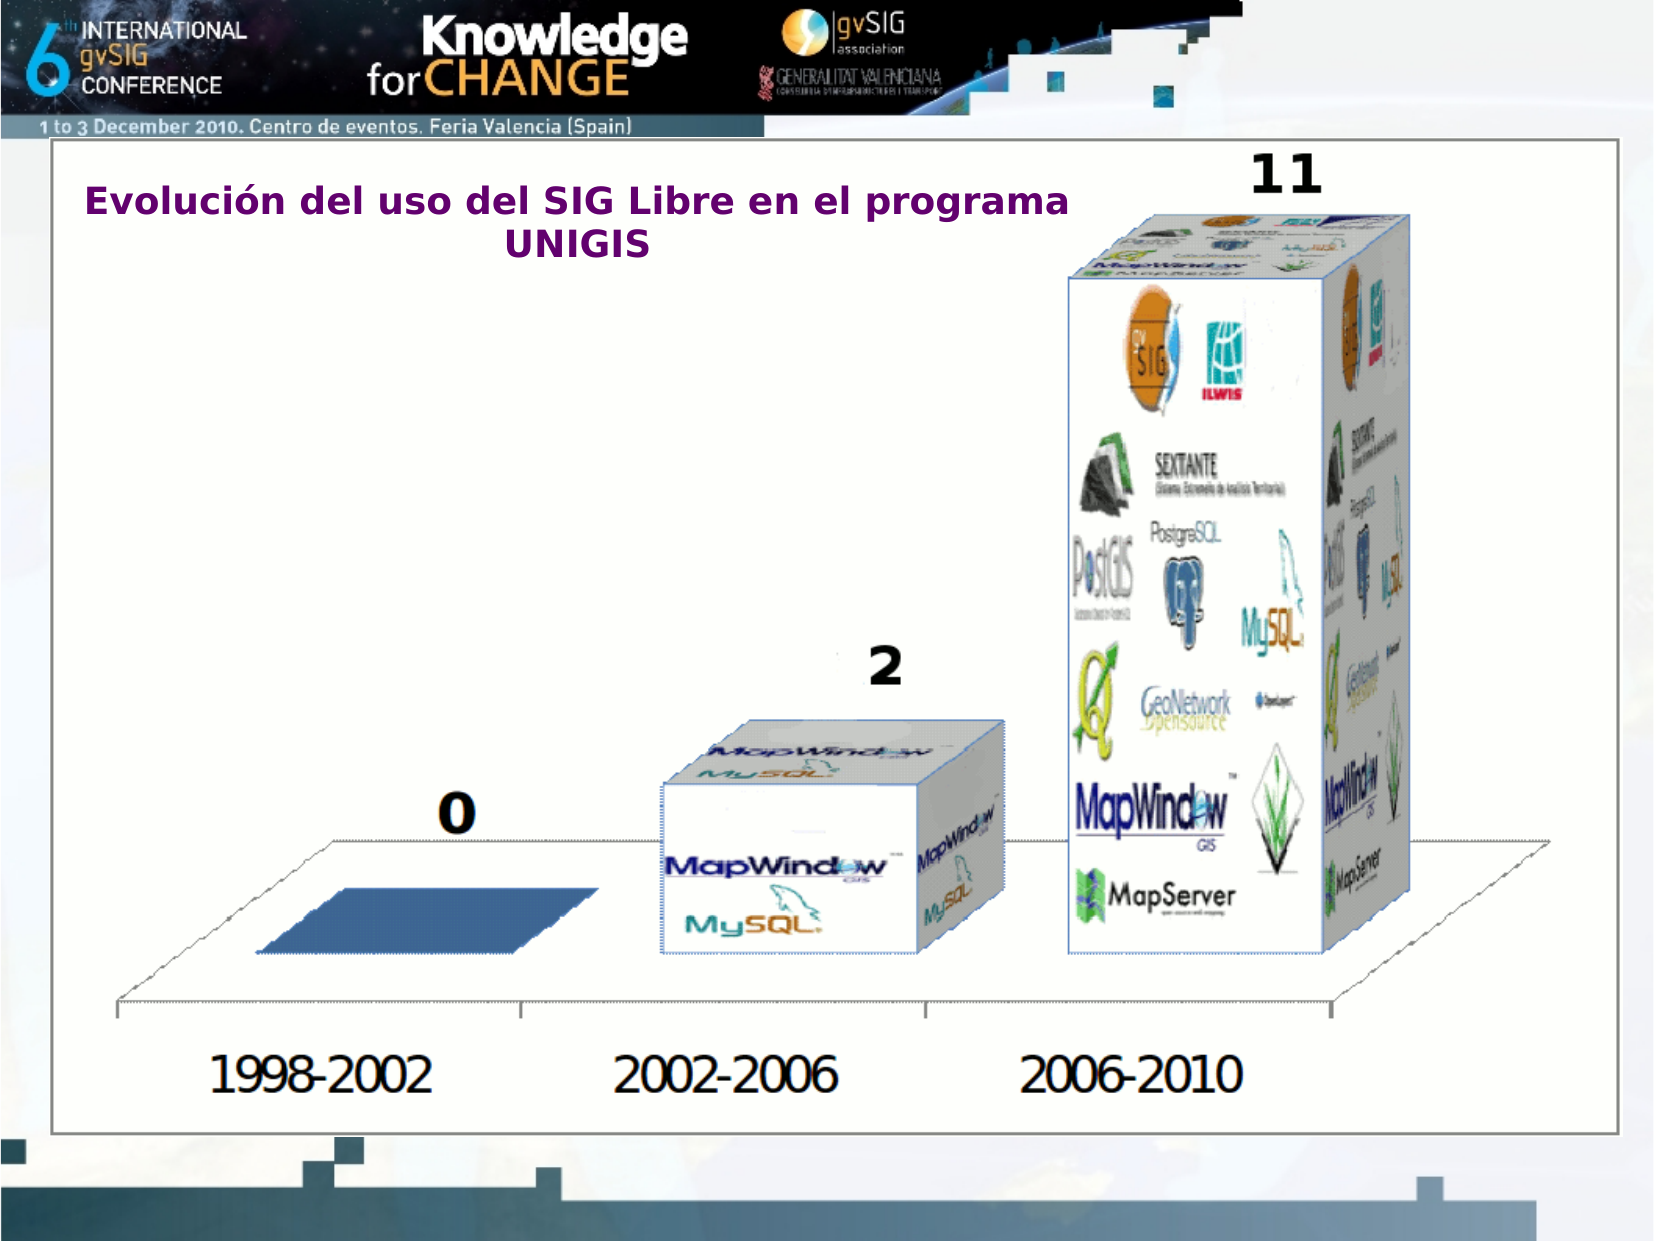

Evolución del uso del SIG Libre en el programa
UNIGIS